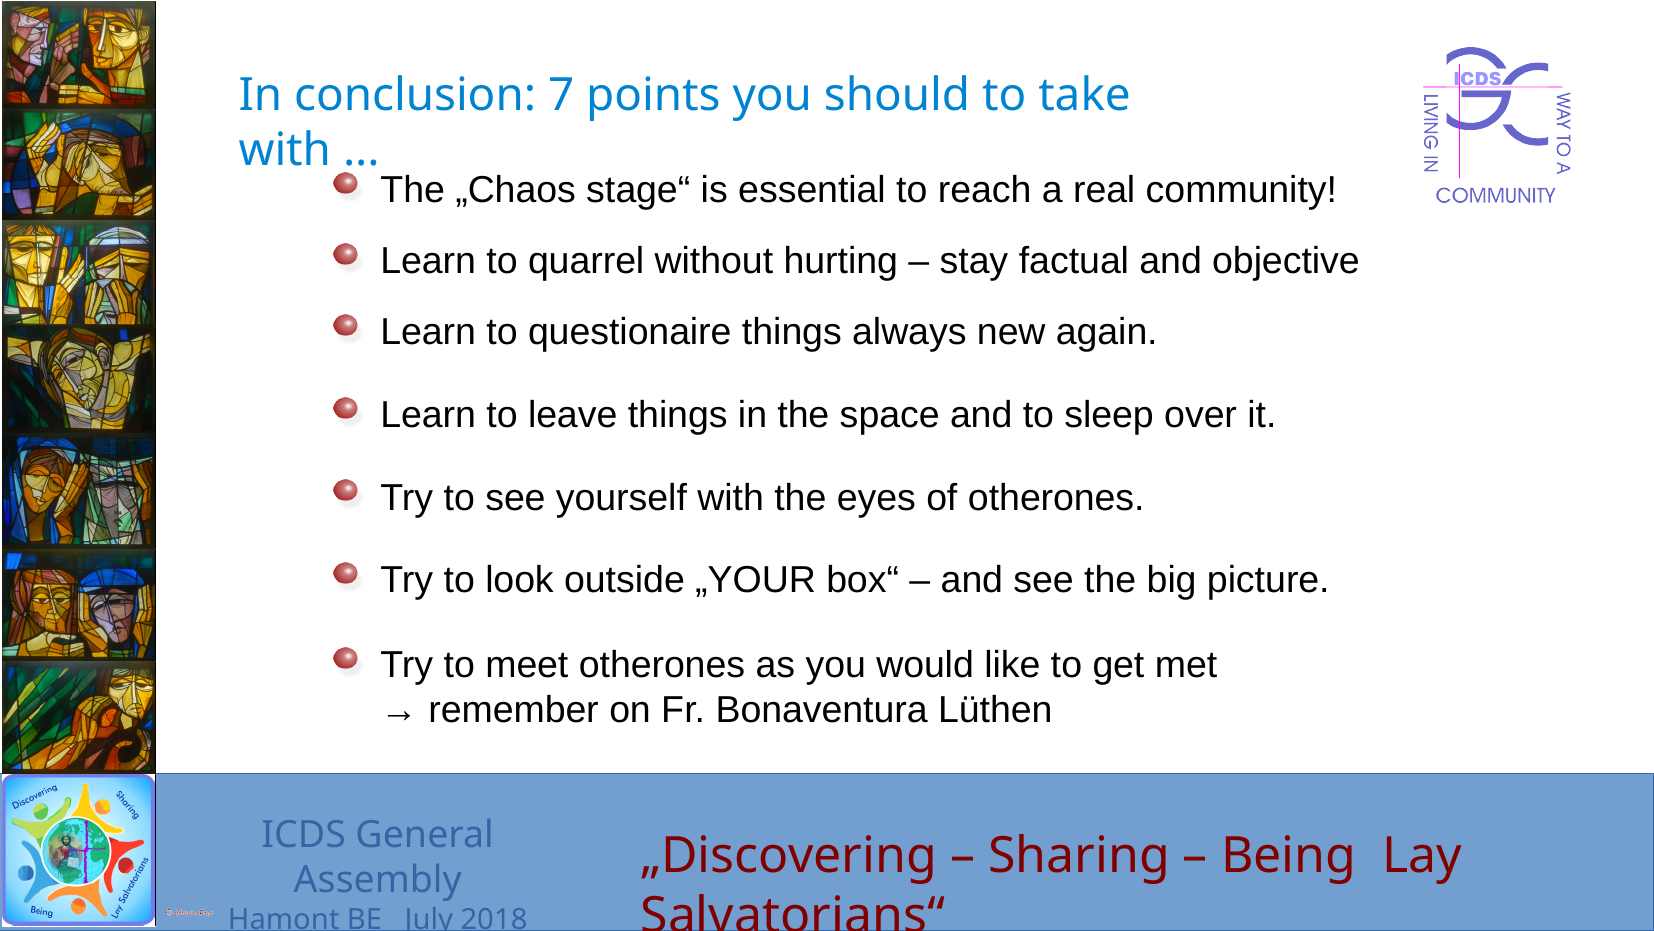

In conclusion: 7 points you should to take with ...
The „Chaos stage“ is essential to reach a real community!
Learn to quarrel without hurting – stay factual and objective
Learn to questionaire things always new again.
Learn to leave things in the space and to sleep over it.
Try to see yourself with the eyes of otherones.
Try to look outside „YOUR box“ – and see the big picture.
Try to meet otherones as you would like to get met
→ remember on Fr. Bonaventura Lüthen
„Discovering – Sharing – Being Lay Salvatorians“